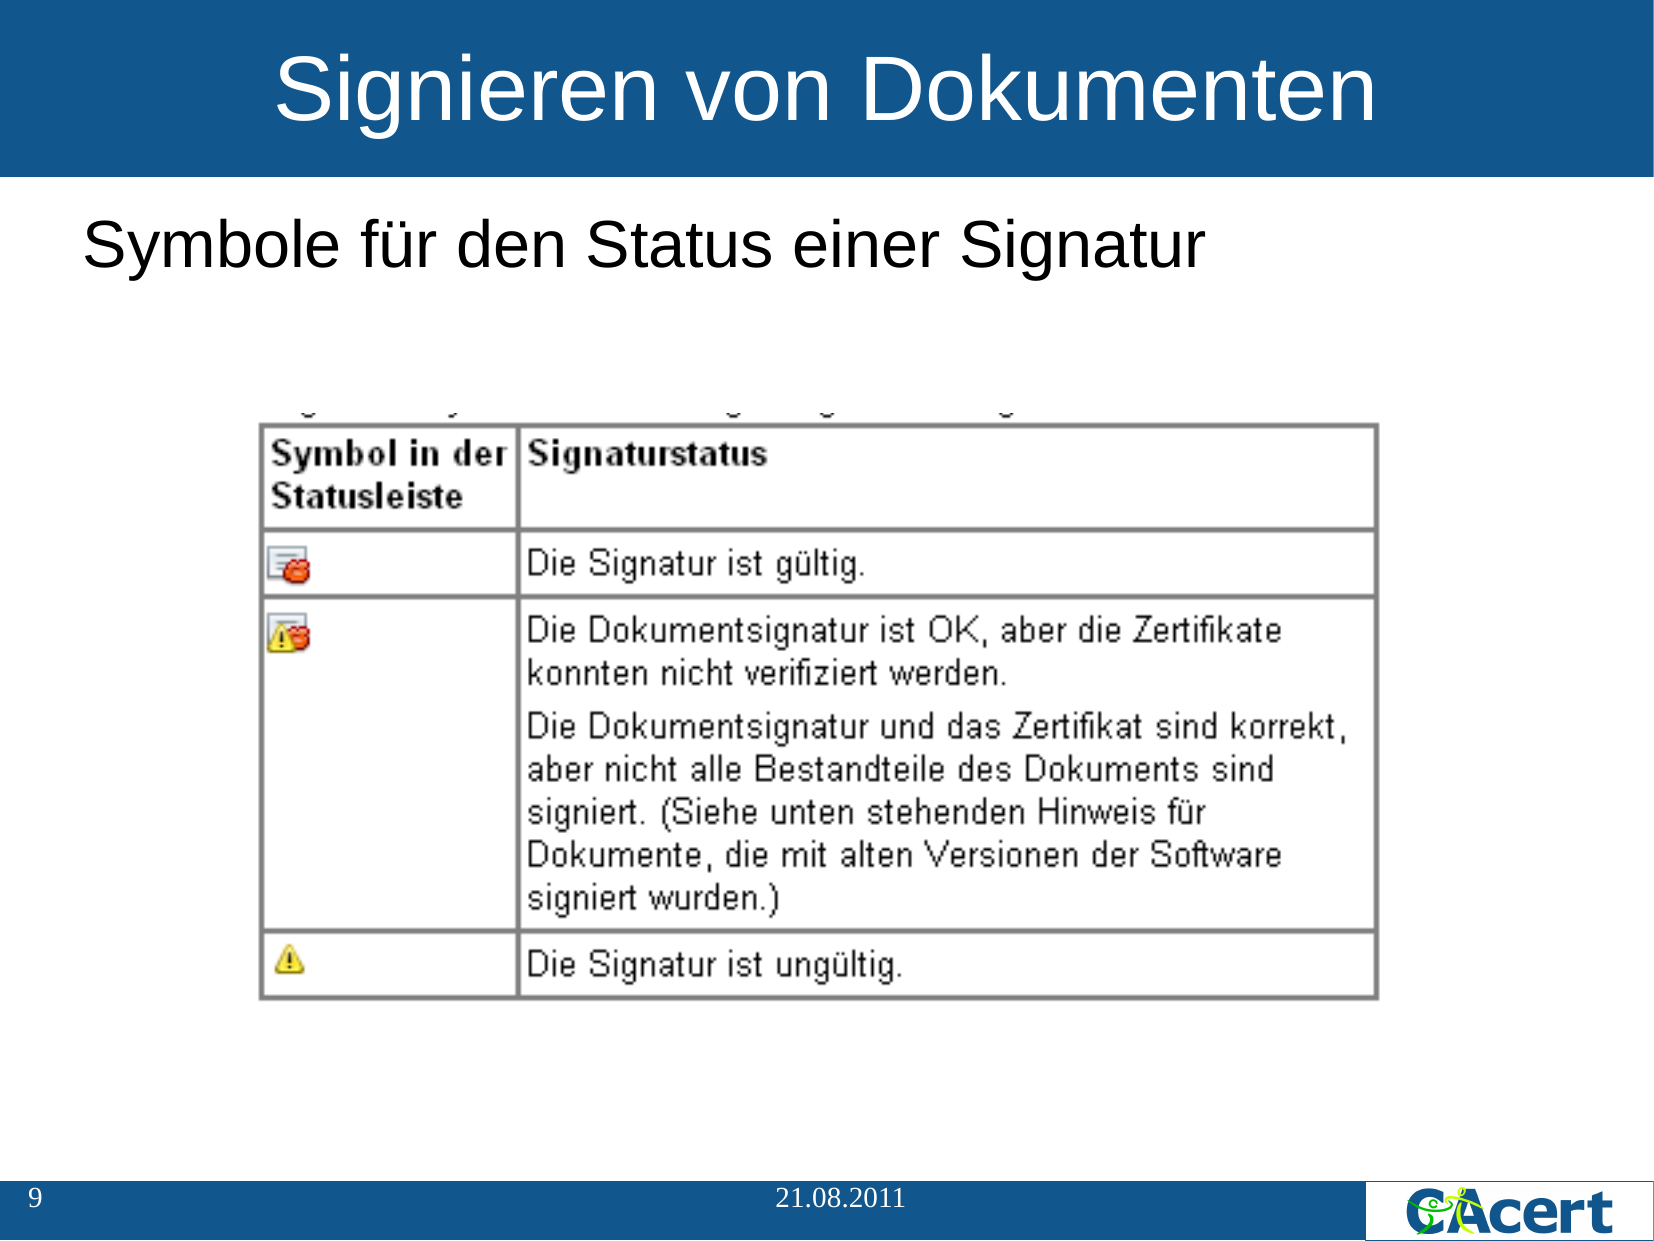

# Signieren von Dokumenten
Symbole für den Status einer Signatur
9
21.08.2011